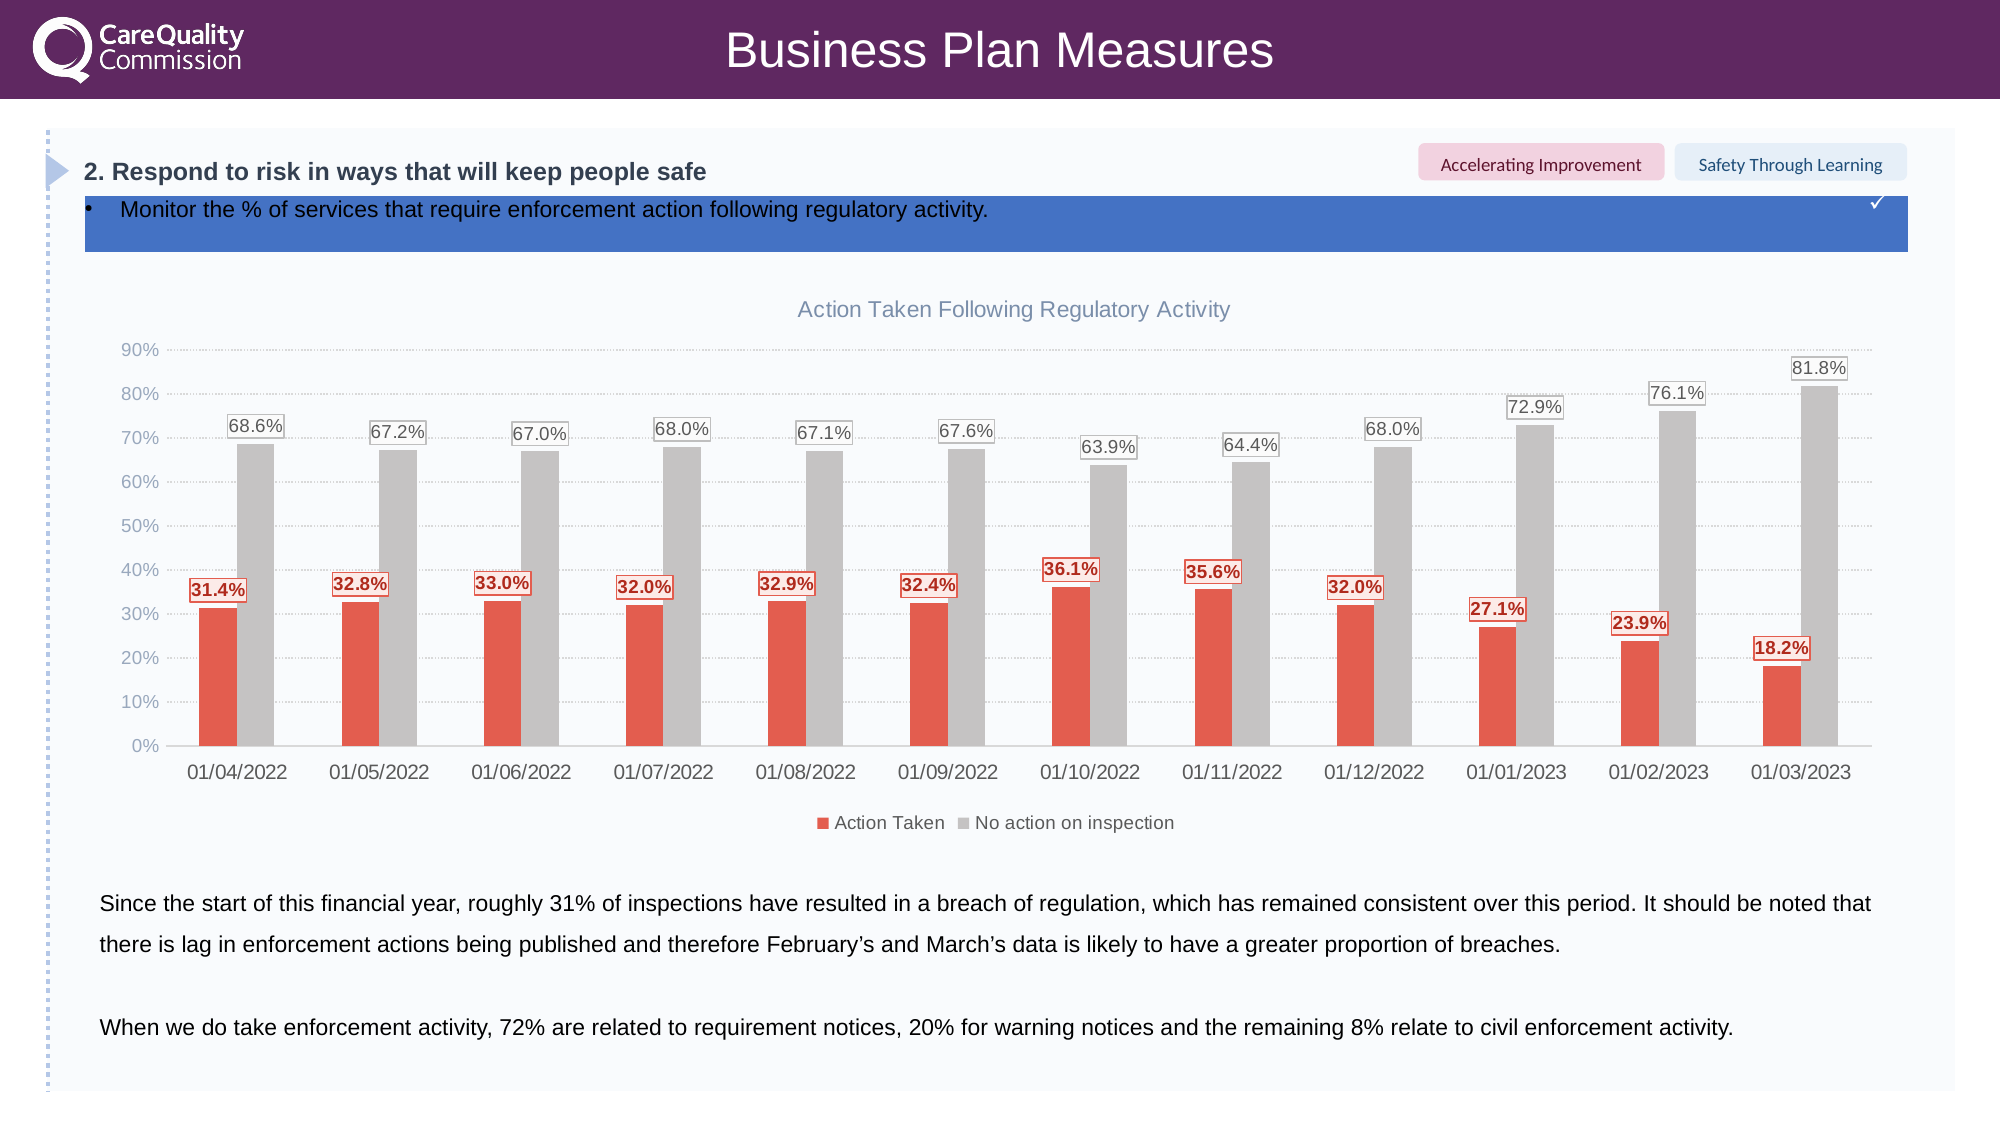

Business Plan Measures
Accelerating Improvement
Safety Through Learning
2. Respond to risk in ways that will keep people safe
| Monitor the % of services that require enforcement action following regulatory activity. |  |
| --- | --- |
### Chart: Action Taken Following Regulatory Activity
| Category | Action Taken | No action on inspection |
|---|---|---|
| 01/04/2022 | 0.313616071428571 | 0.686383928571429 |
| 01/05/2022 | 0.327935222672065 | 0.672064777327935 |
| 01/06/2022 | 0.33008658008658 | 0.66991341991342 |
| 01/07/2022 | 0.320293398533007 | 0.679706601466993 |
| 01/08/2022 | 0.328671328671329 | 0.671328671328671 |
| 01/09/2022 | 0.324169530355097 | 0.675830469644903 |
| 01/10/2022 | 0.360874848116646 | 0.639125151883354 |
| 01/11/2022 | 0.355809128630705 | 0.644190871369295 |
| 01/12/2022 | 0.319702602230483 | 0.680297397769517 |
| 01/01/2023 | 0.270758122743682 | 0.729241877256318 |
| 01/02/2023 | 0.238689547581903 | 0.761310452418097 |
| 01/03/2023 | 0.182022471910112 | 0.817977528089888 |Since the start of this financial year, roughly 31% of inspections have resulted in a breach of regulation, which has remained consistent over this period. It should be noted that there is lag in enforcement actions being published and therefore February’s and March’s data is likely to have a greater proportion of breaches.
When we do take enforcement activity, 72% are related to requirement notices, 20% for warning notices and the remaining 8% relate to civil enforcement activity.